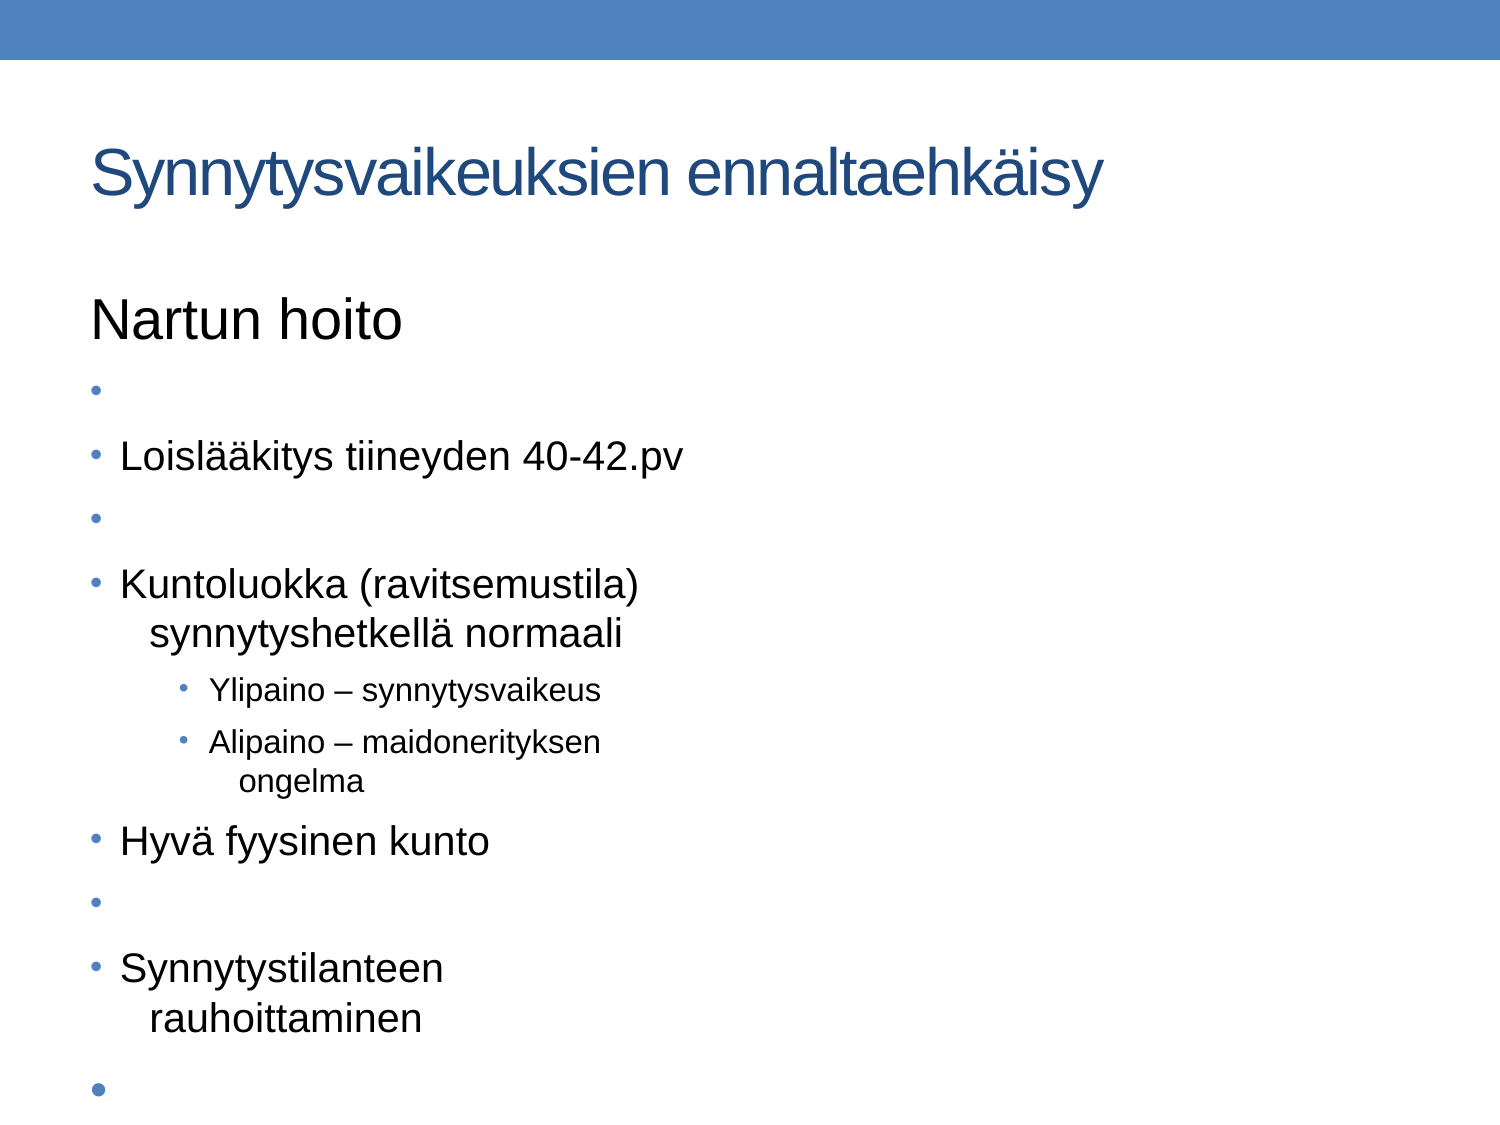

# Synnytysvaikeuksien ennaltaehkäisy
Nartun hoito
Loislääkitys tiineyden 40-42.pv
Kuntoluokka (ravitsemustila) synnytyshetkellä normaali
Ylipaino – synnytysvaikeus
Alipaino – maidonerityksen ongelma
Hyvä fyysinen kunto
Synnytystilanteen rauhoittaminen